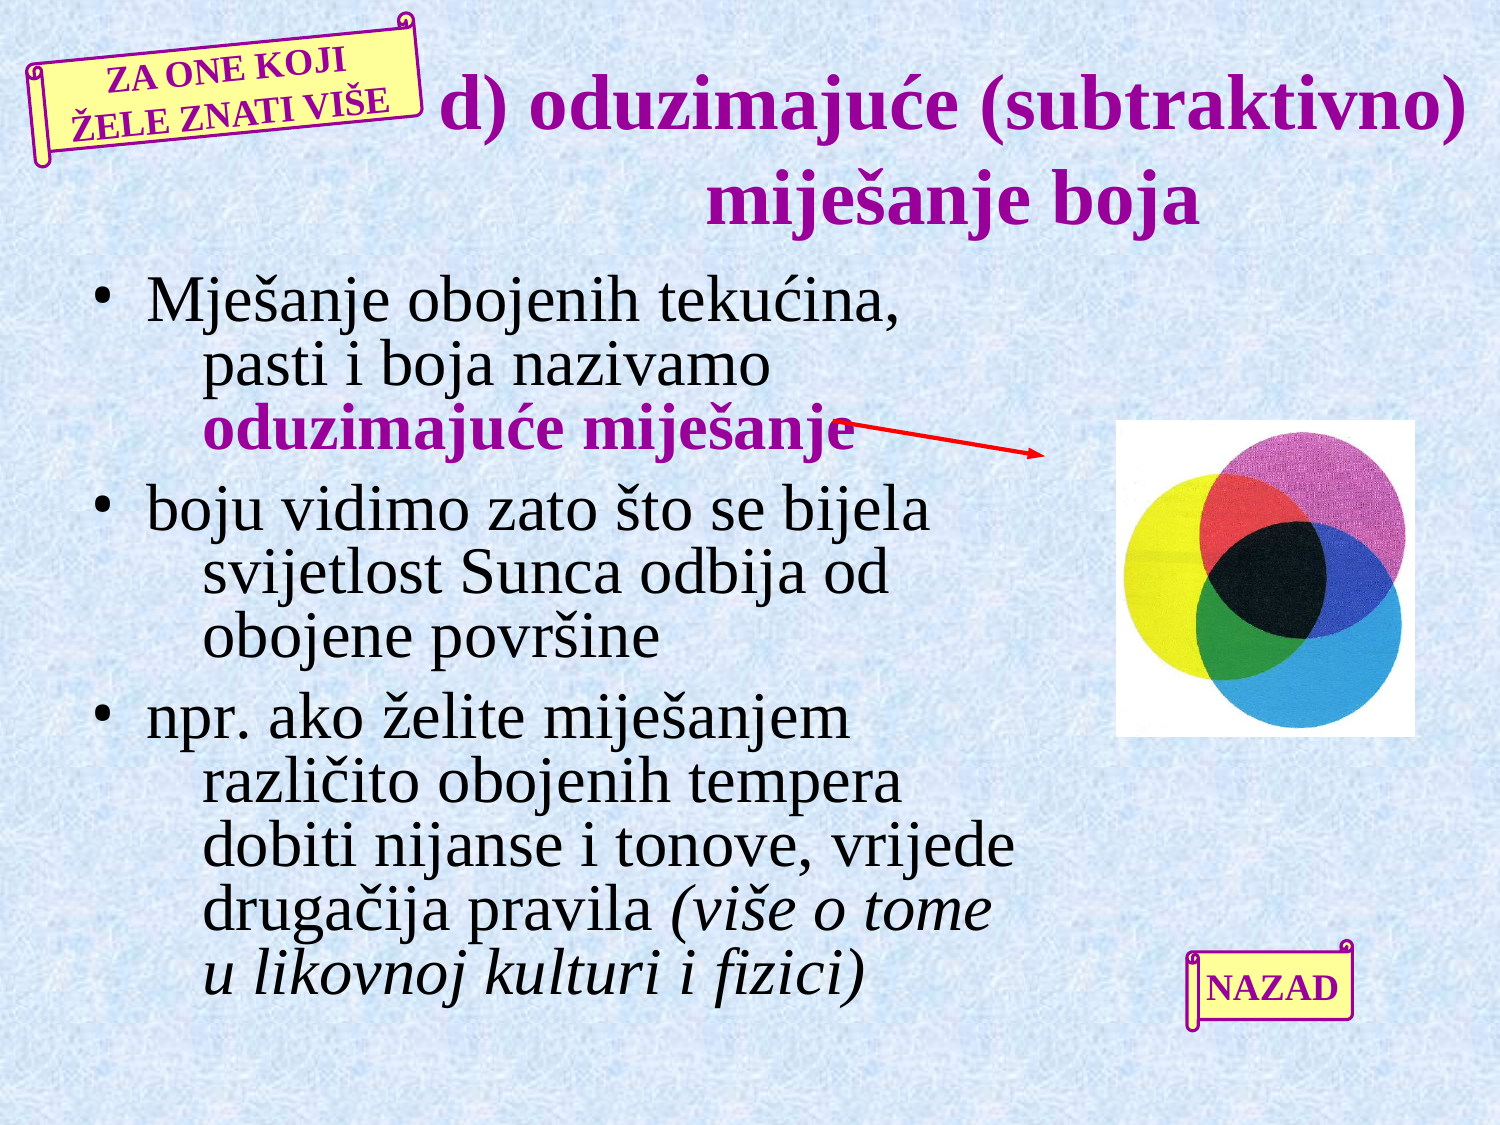

ZA ONE KOJI
ŽELE ZNATI VIŠE
# d) oduzimajuće (subtraktivno) miješanje boja
Mješanje obojenih tekućina, pasti i boja nazivamo oduzimajuće miješanje
boju vidimo zato što se bijela svijetlost Sunca odbija od obojene površine
npr. ako želite miješanjem različito obojenih tempera dobiti nijanse i tonove, vrijede drugačija pravila (više o tome u likovnoj kulturi i fizici)
NAZAD